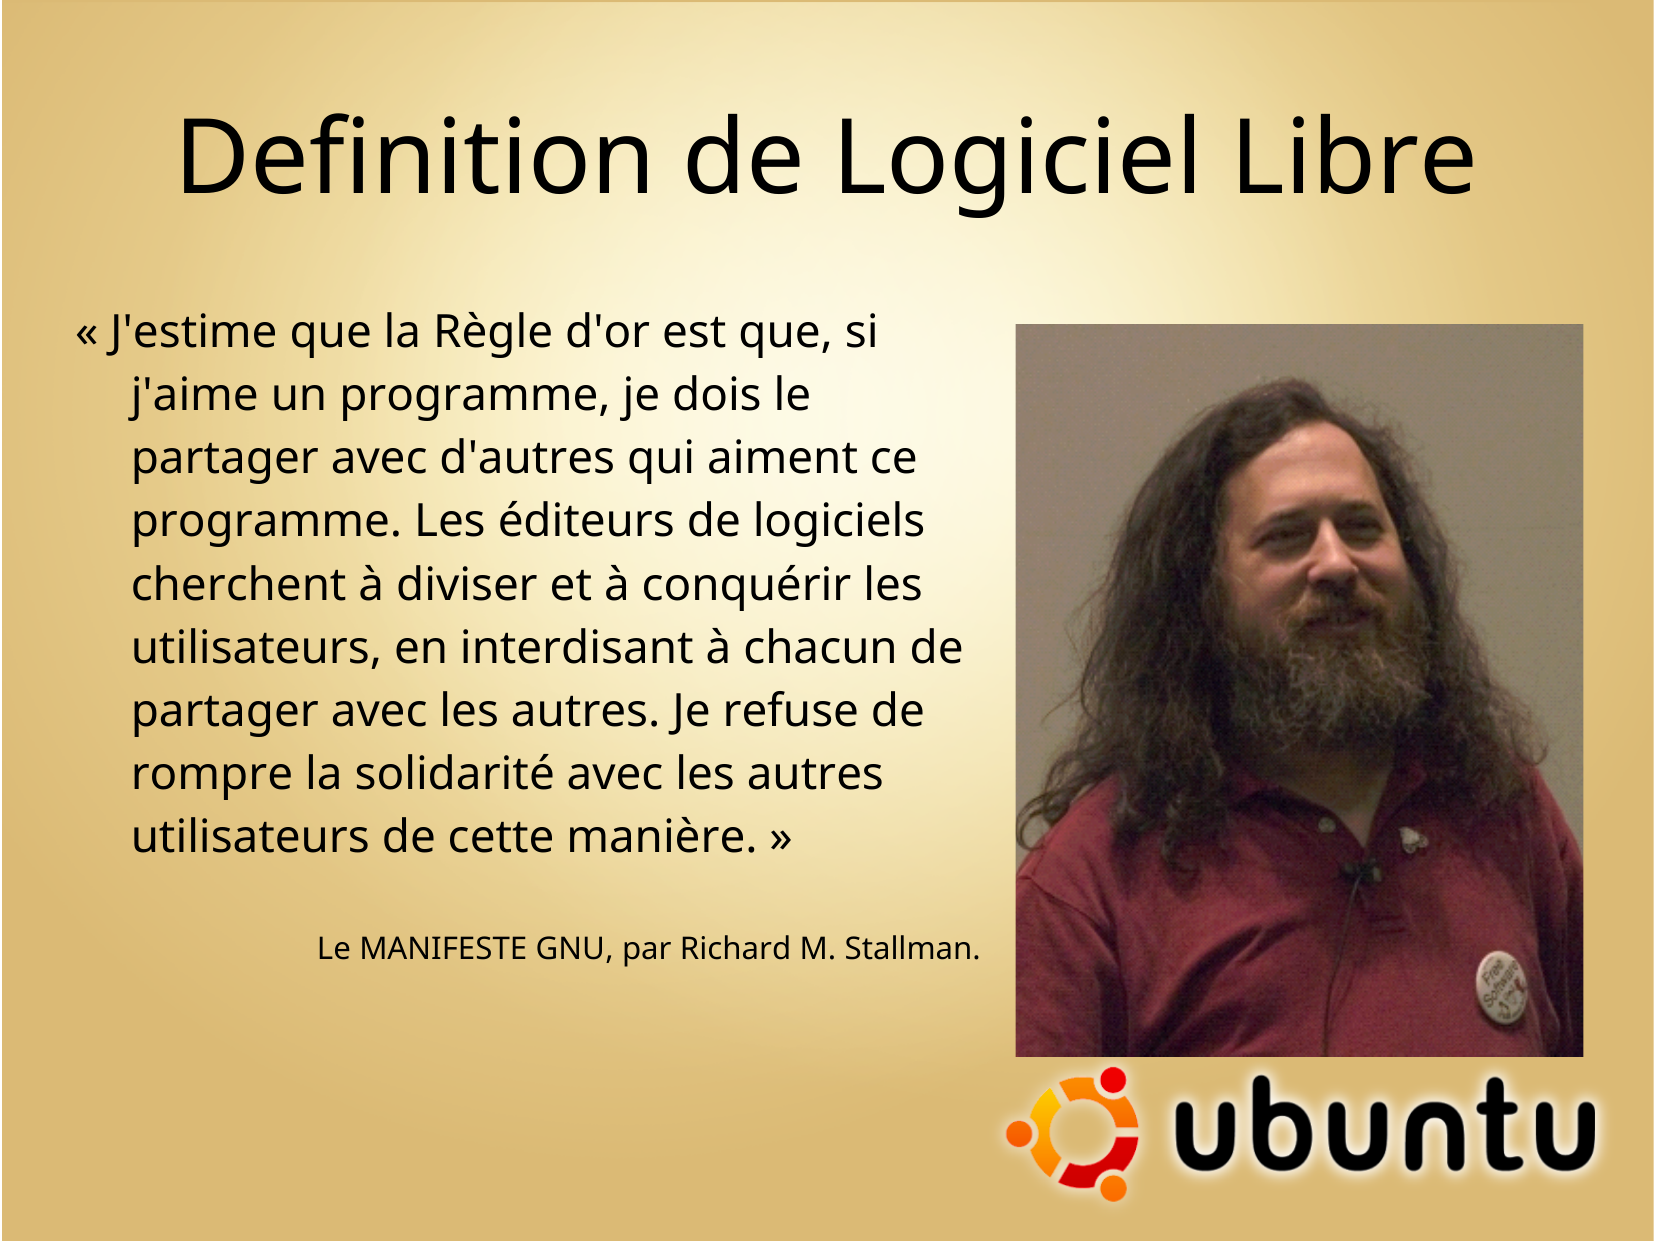

Definition de Logiciel Libre
# « J'estime que la Règle d'or est que, si j'aime un programme, je dois le partager avec d'autres qui aiment ce programme. Les éditeurs de logiciels cherchent à diviser et à conquérir les utilisateurs, en interdisant à chacun de partager avec les autres. Je refuse de rompre la solidarité avec les autres utilisateurs de cette manière. »
Le MANIFESTE GNU, par Richard M. Stallman.